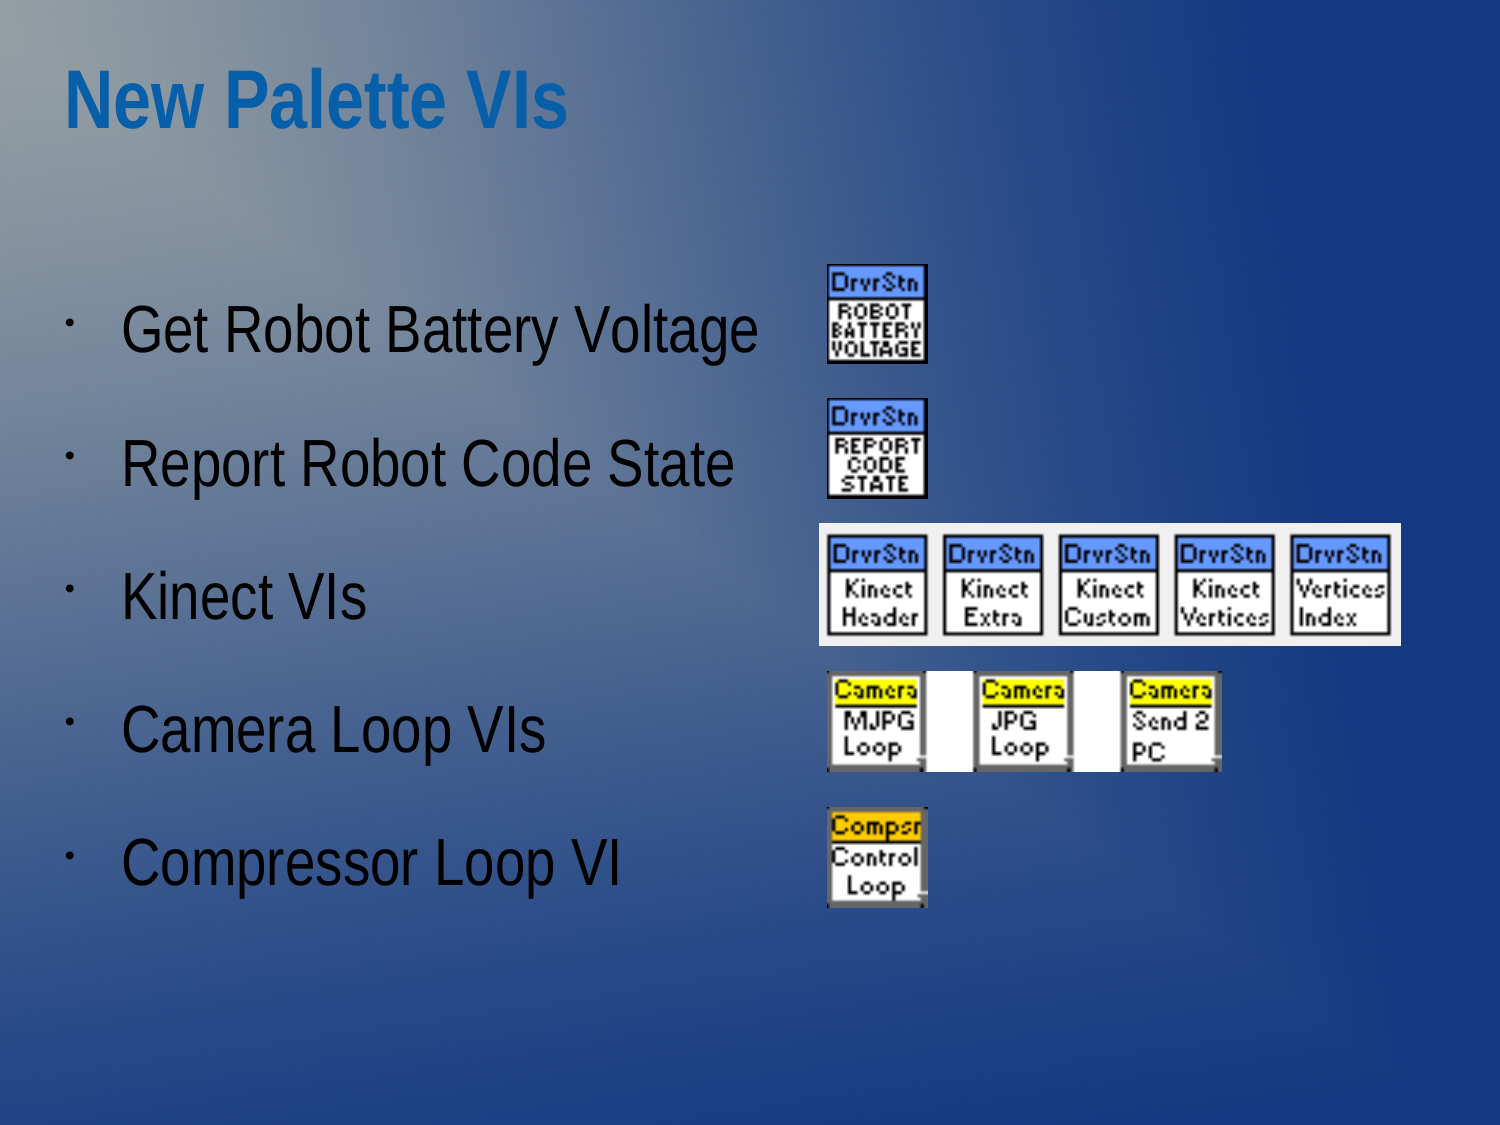

# New Palette VIs
Get Robot Battery Voltage
Report Robot Code State
Kinect VIs
Camera Loop VIs
Compressor Loop VI